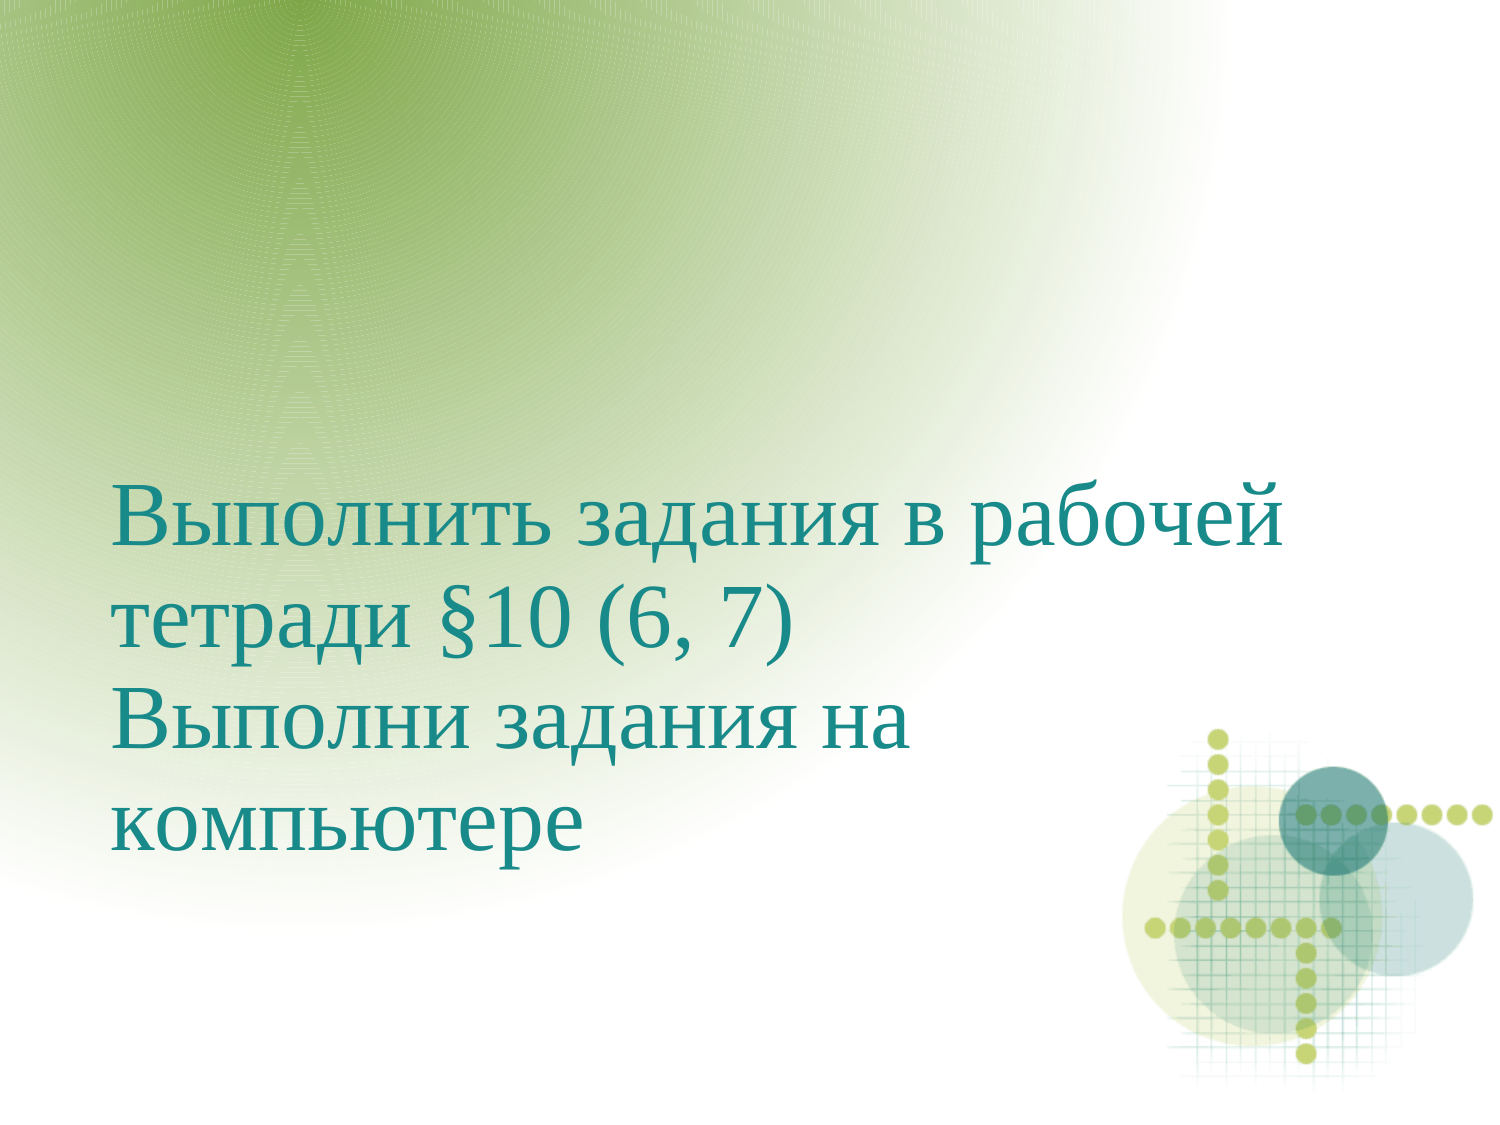

#
Выполнить задания в рабочей тетради §10 (6, 7)
Выполни задания на компьютере